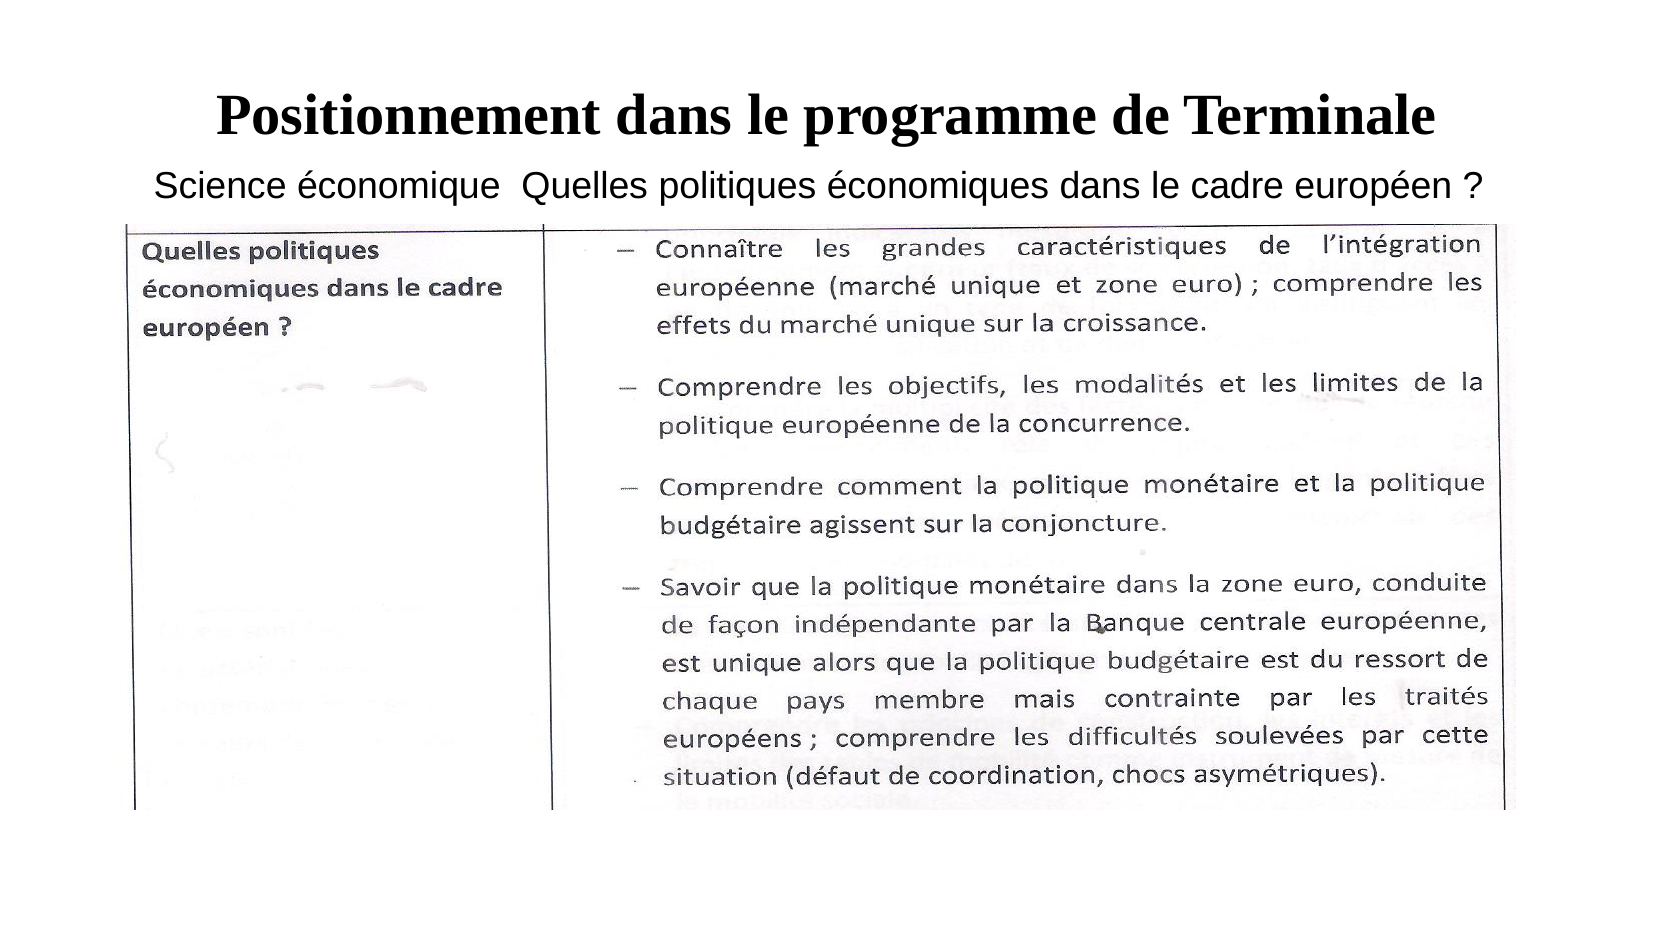

# Positionnement dans le programme de Terminale
Science économique Quelles politiques économiques dans le cadre européen ?